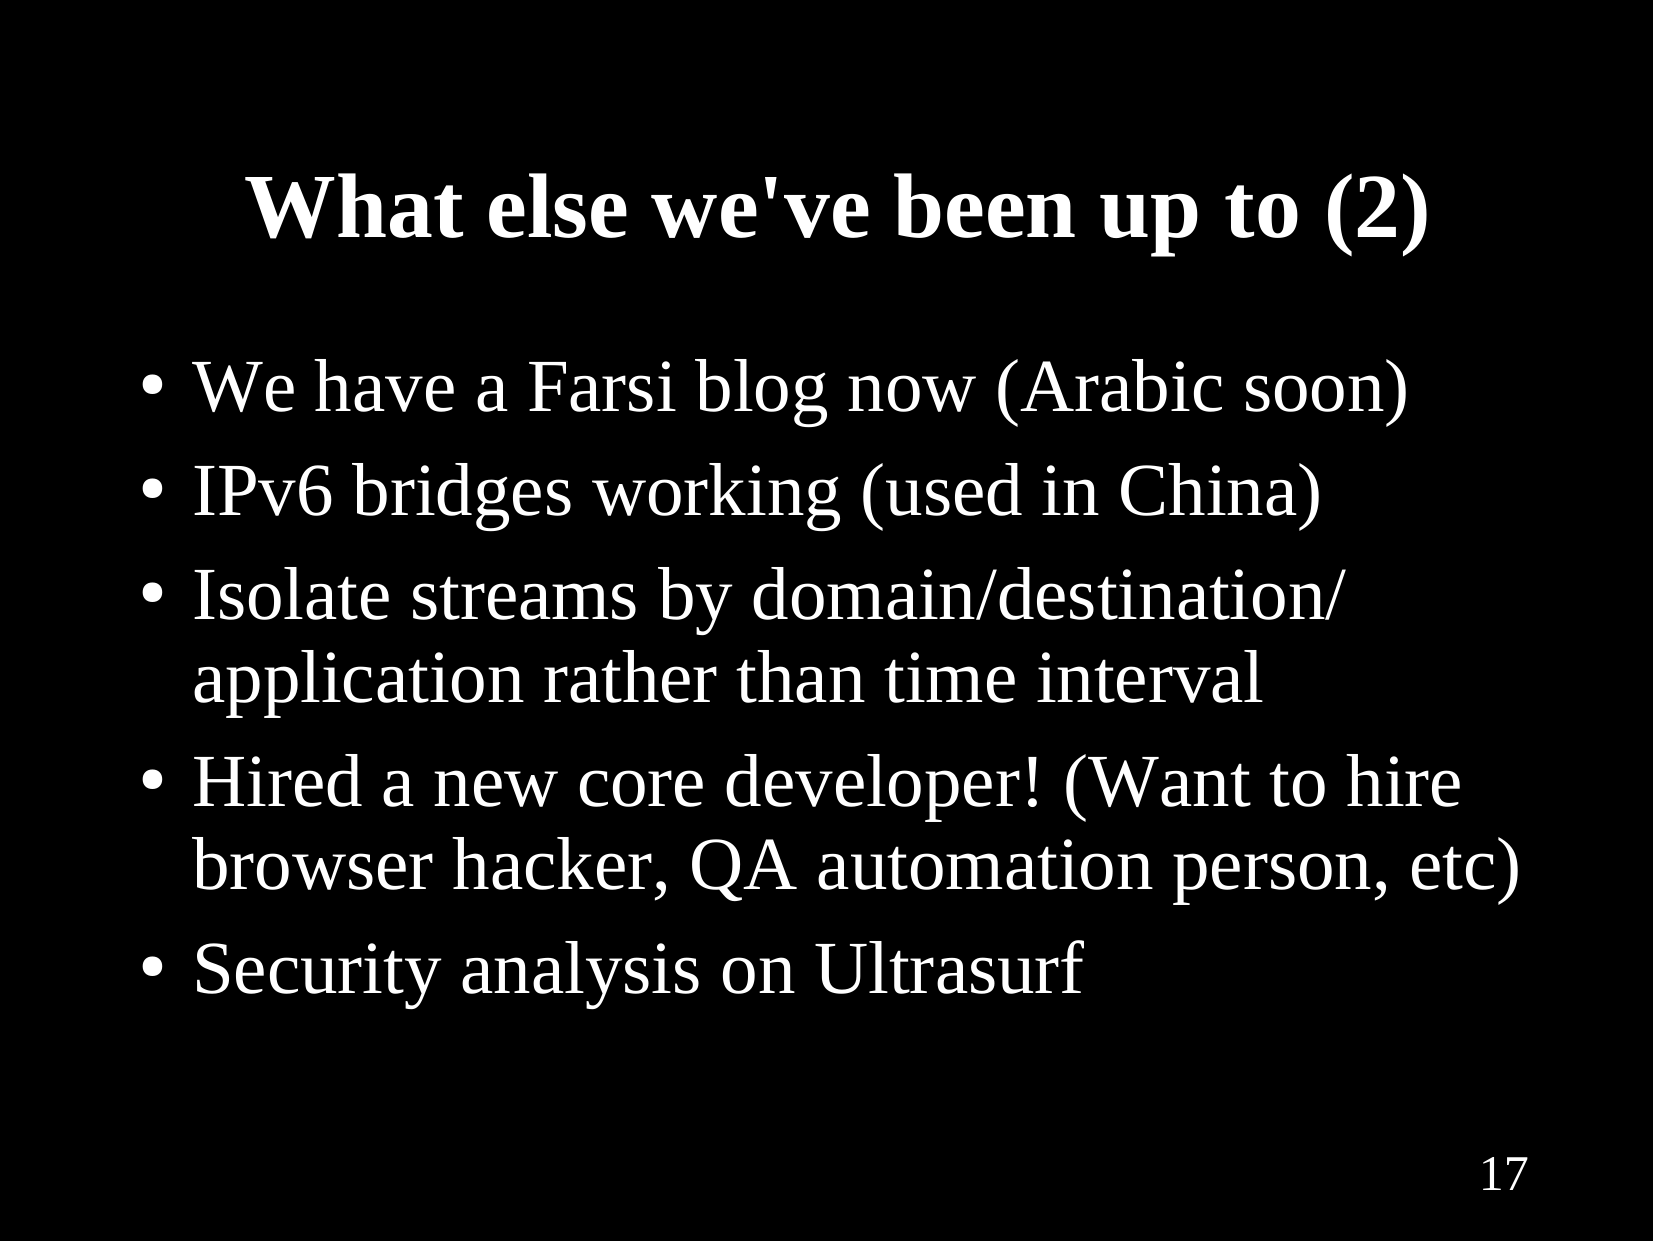

# What else we've been up to (2)
We have a Farsi blog now (Arabic soon)
IPv6 bridges working (used in China)
Isolate streams by domain/destination/ application rather than time interval
Hired a new core developer! (Want to hire browser hacker, QA automation person, etc)
Security analysis on Ultrasurf